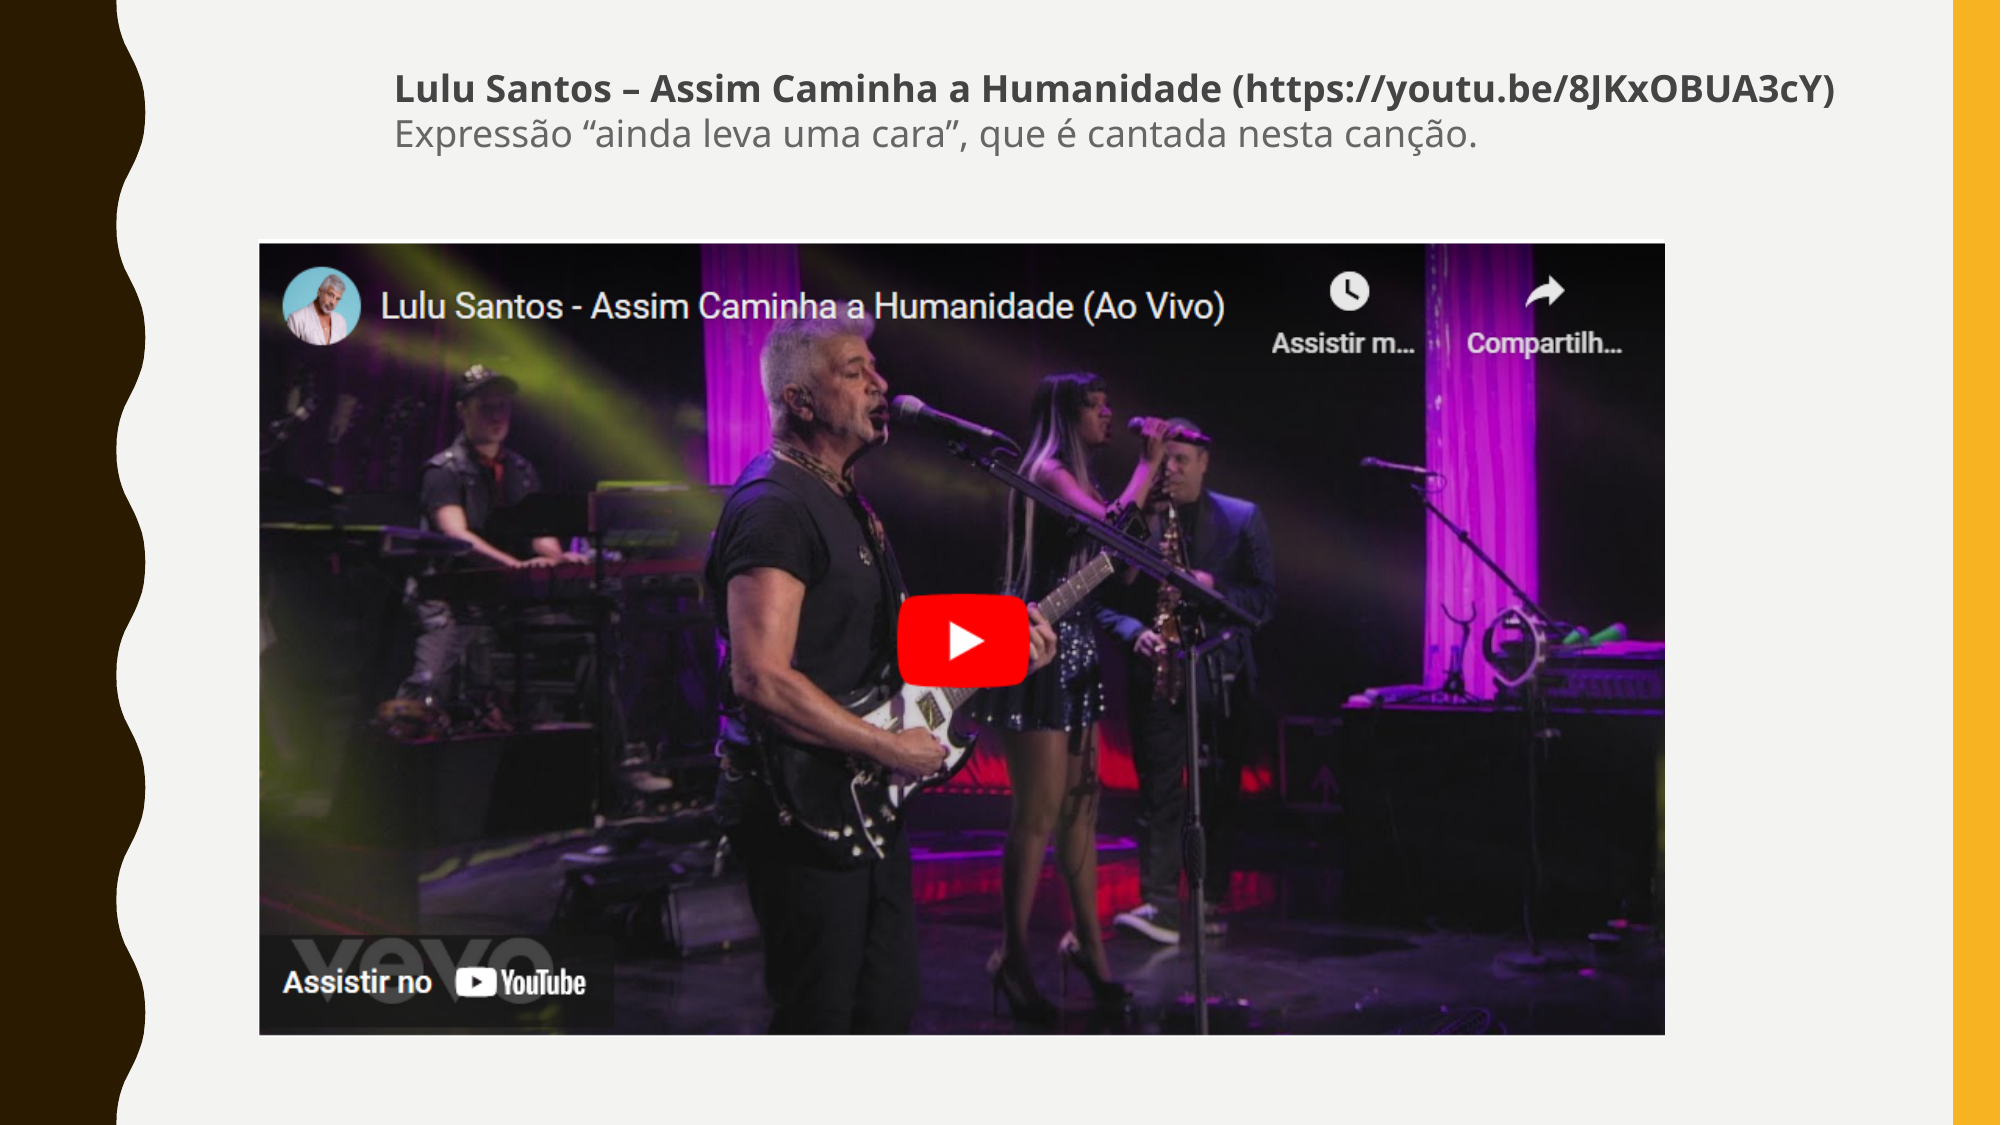

Lulu Santos – Assim Caminha a Humanidade (https://youtu.be/8JKxOBUA3cY)
Expressão “ainda leva uma cara”, que é cantada nesta canção.